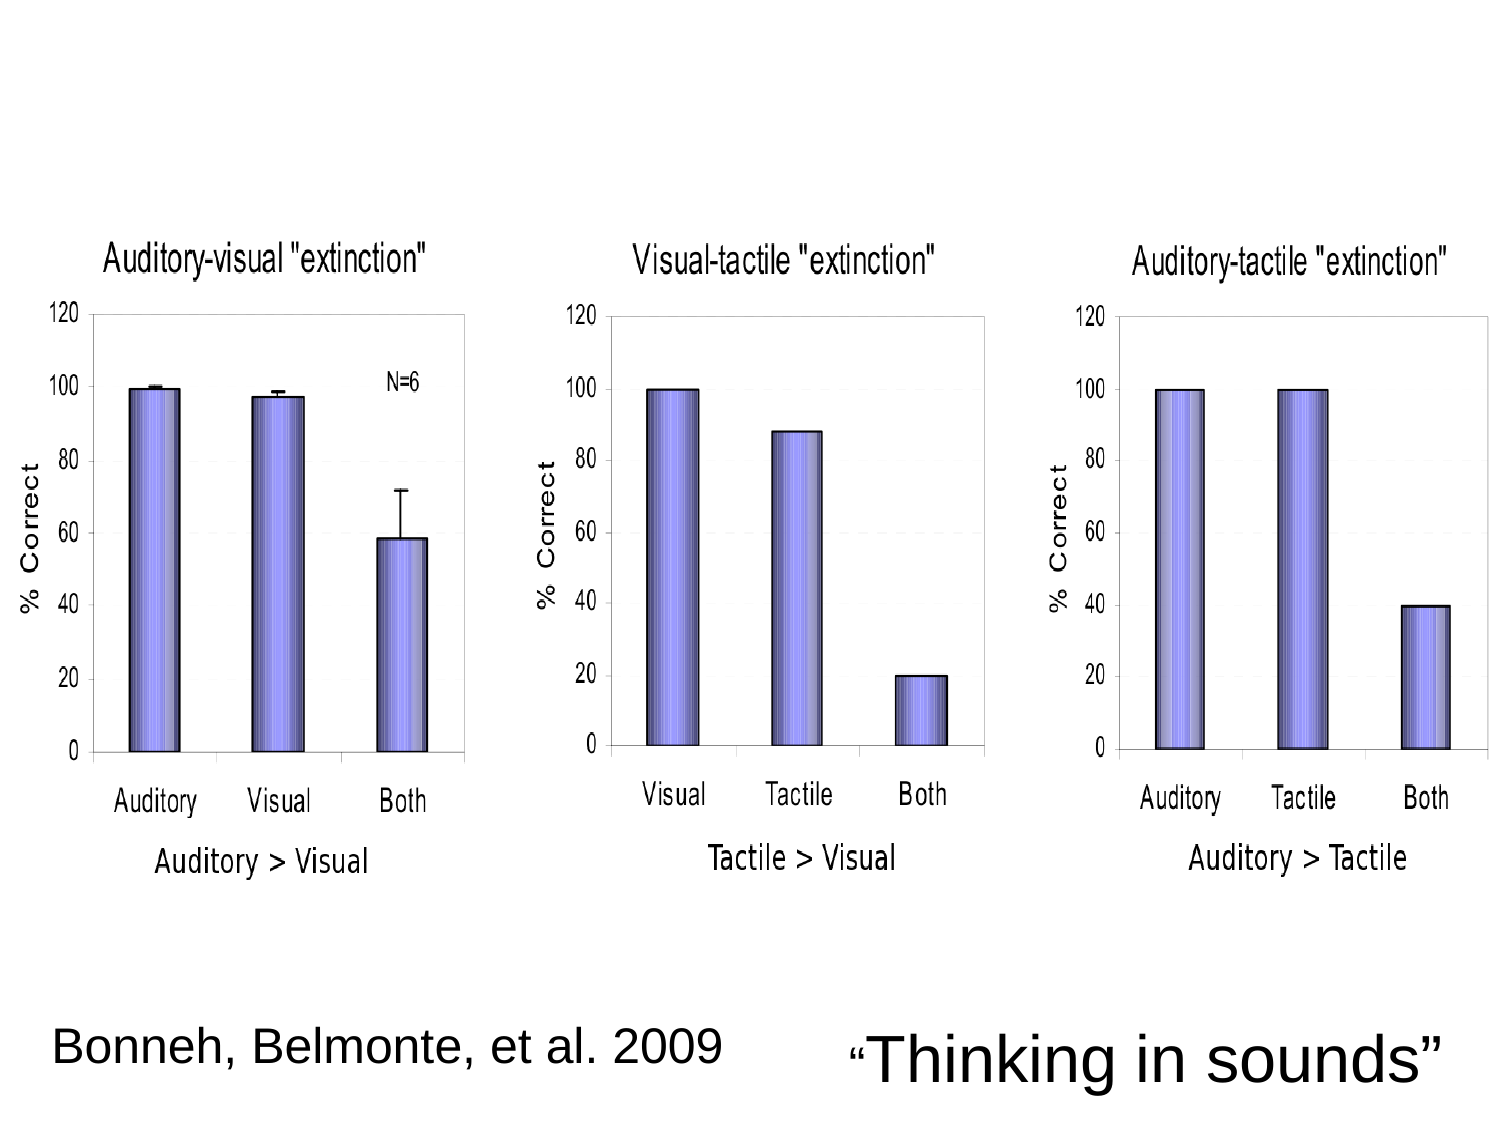

“Thinking in sounds”
Bonneh, Belmonte, et al. 2009